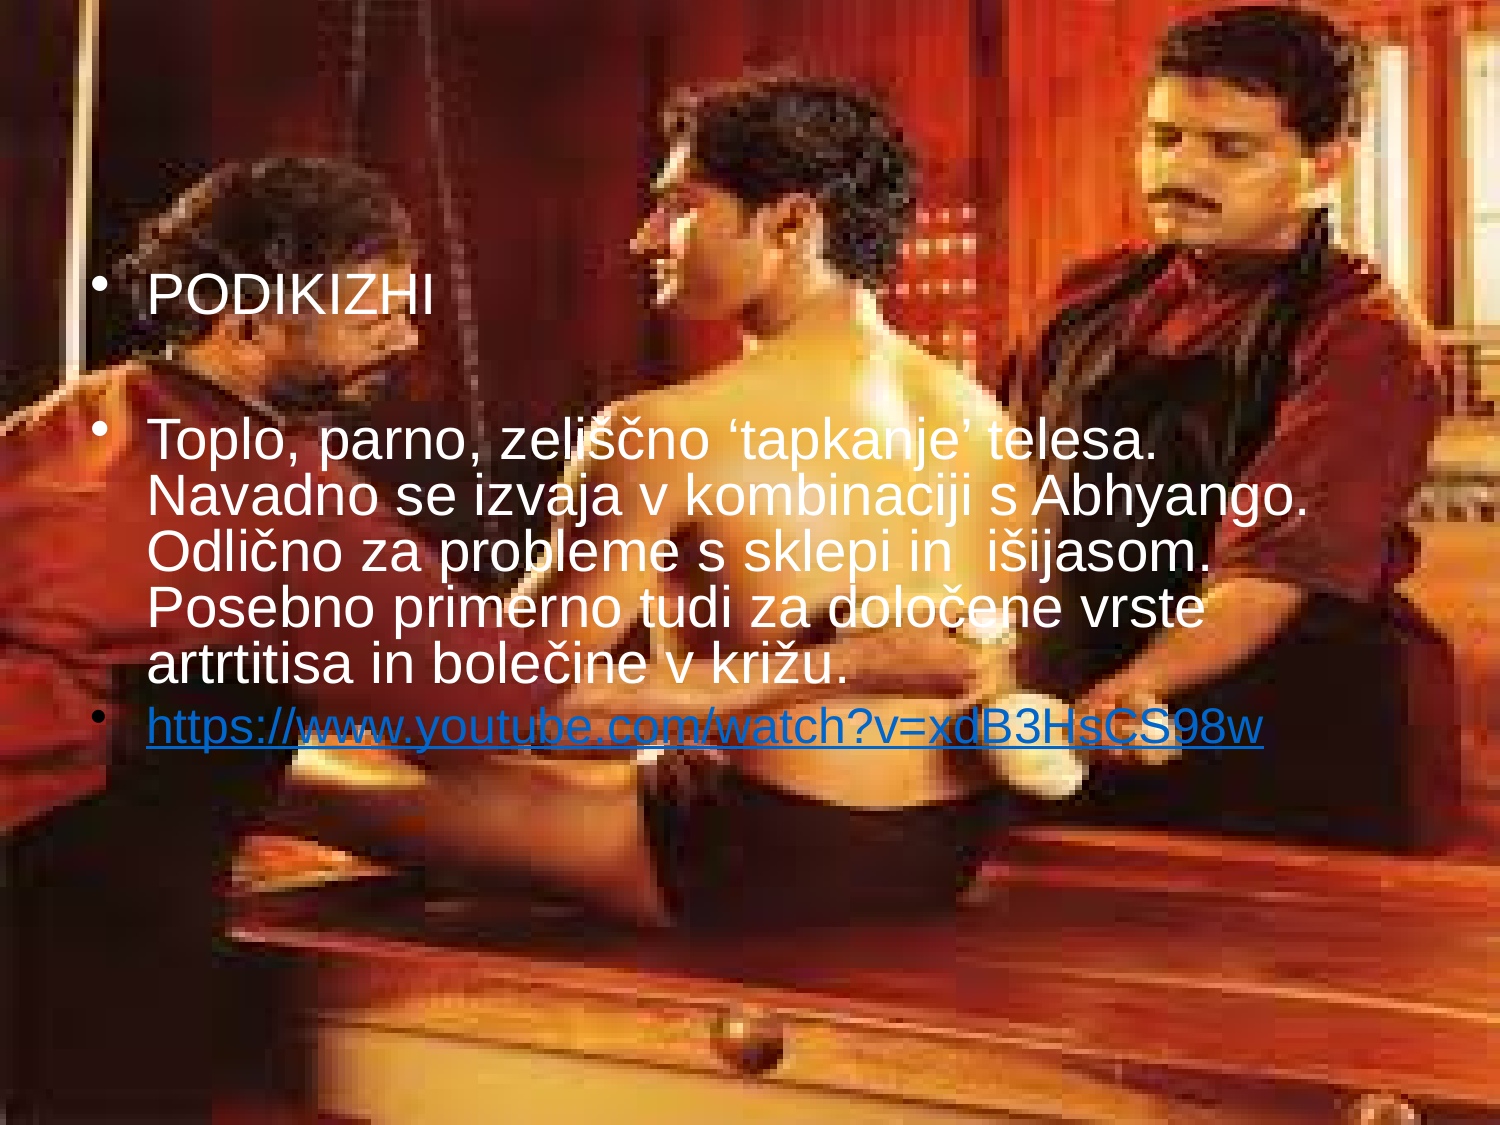

# PODIKIZHI
Toplo, parno, zeliščno ‘tapkanje’ telesa. Navadno se izvaja v kombinaciji s Abhyango. Odlično za probleme s sklepi in išijasom. Posebno primerno tudi za določene vrste artrtitisa in bolečine v križu.
https://www.youtube.com/watch?v=xdB3HsCS98w